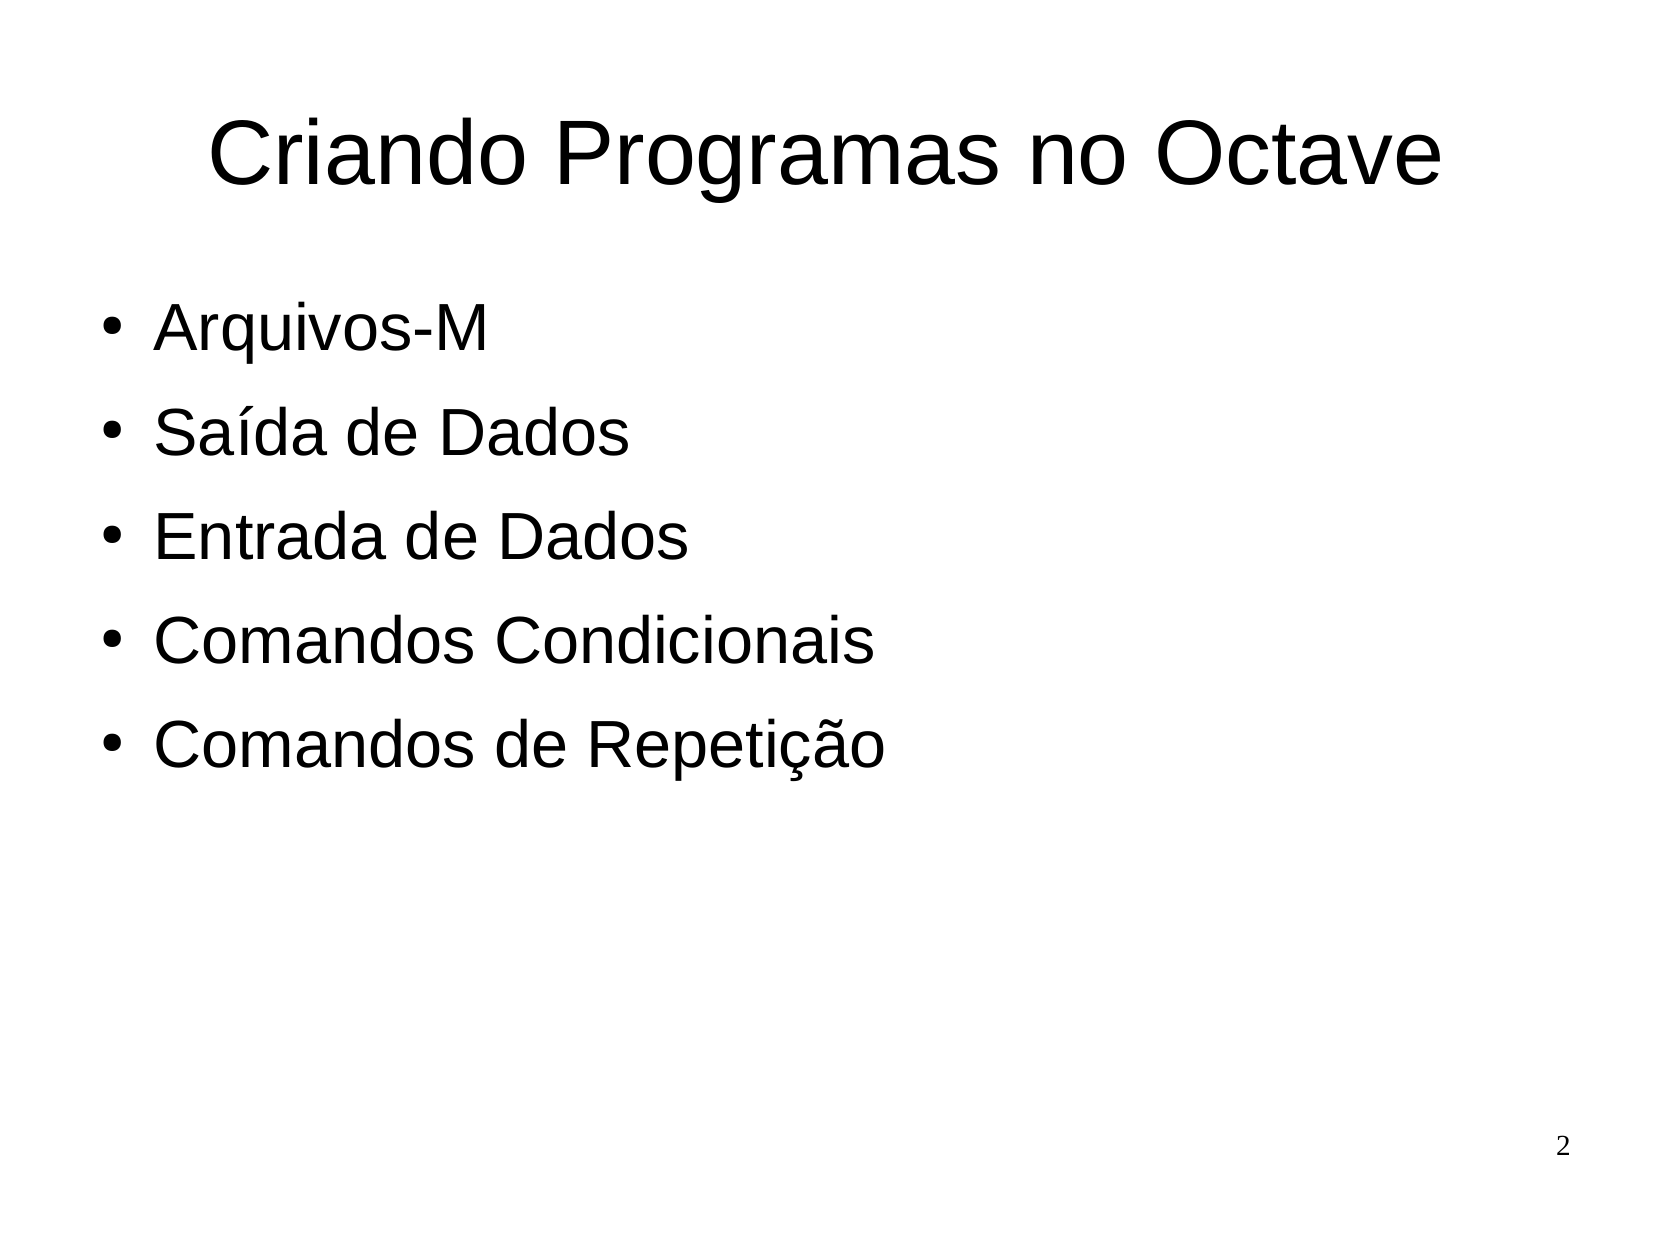

# Criando Programas no Octave
Arquivos-M
Saída de Dados
Entrada de Dados
Comandos Condicionais
Comandos de Repetição
2